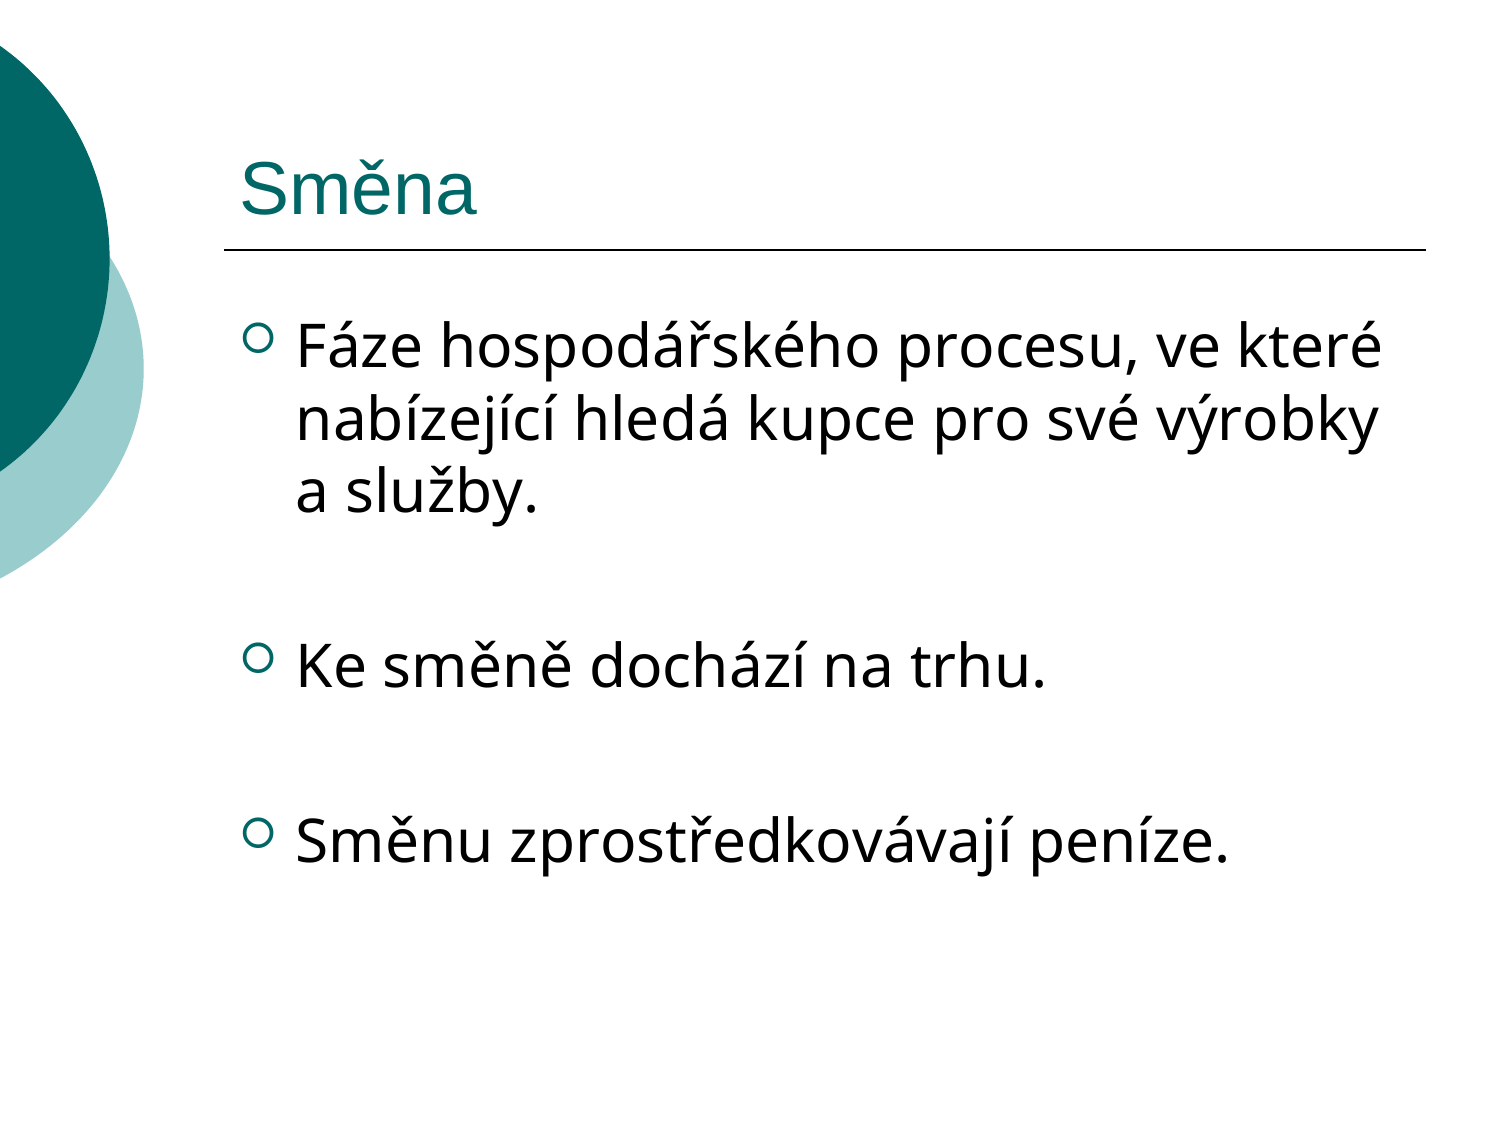

# Směna
Fáze hospodářského procesu, ve které nabízející hledá kupce pro své výrobky a služby.
Ke směně dochází na trhu.
Směnu zprostředkovávají peníze.